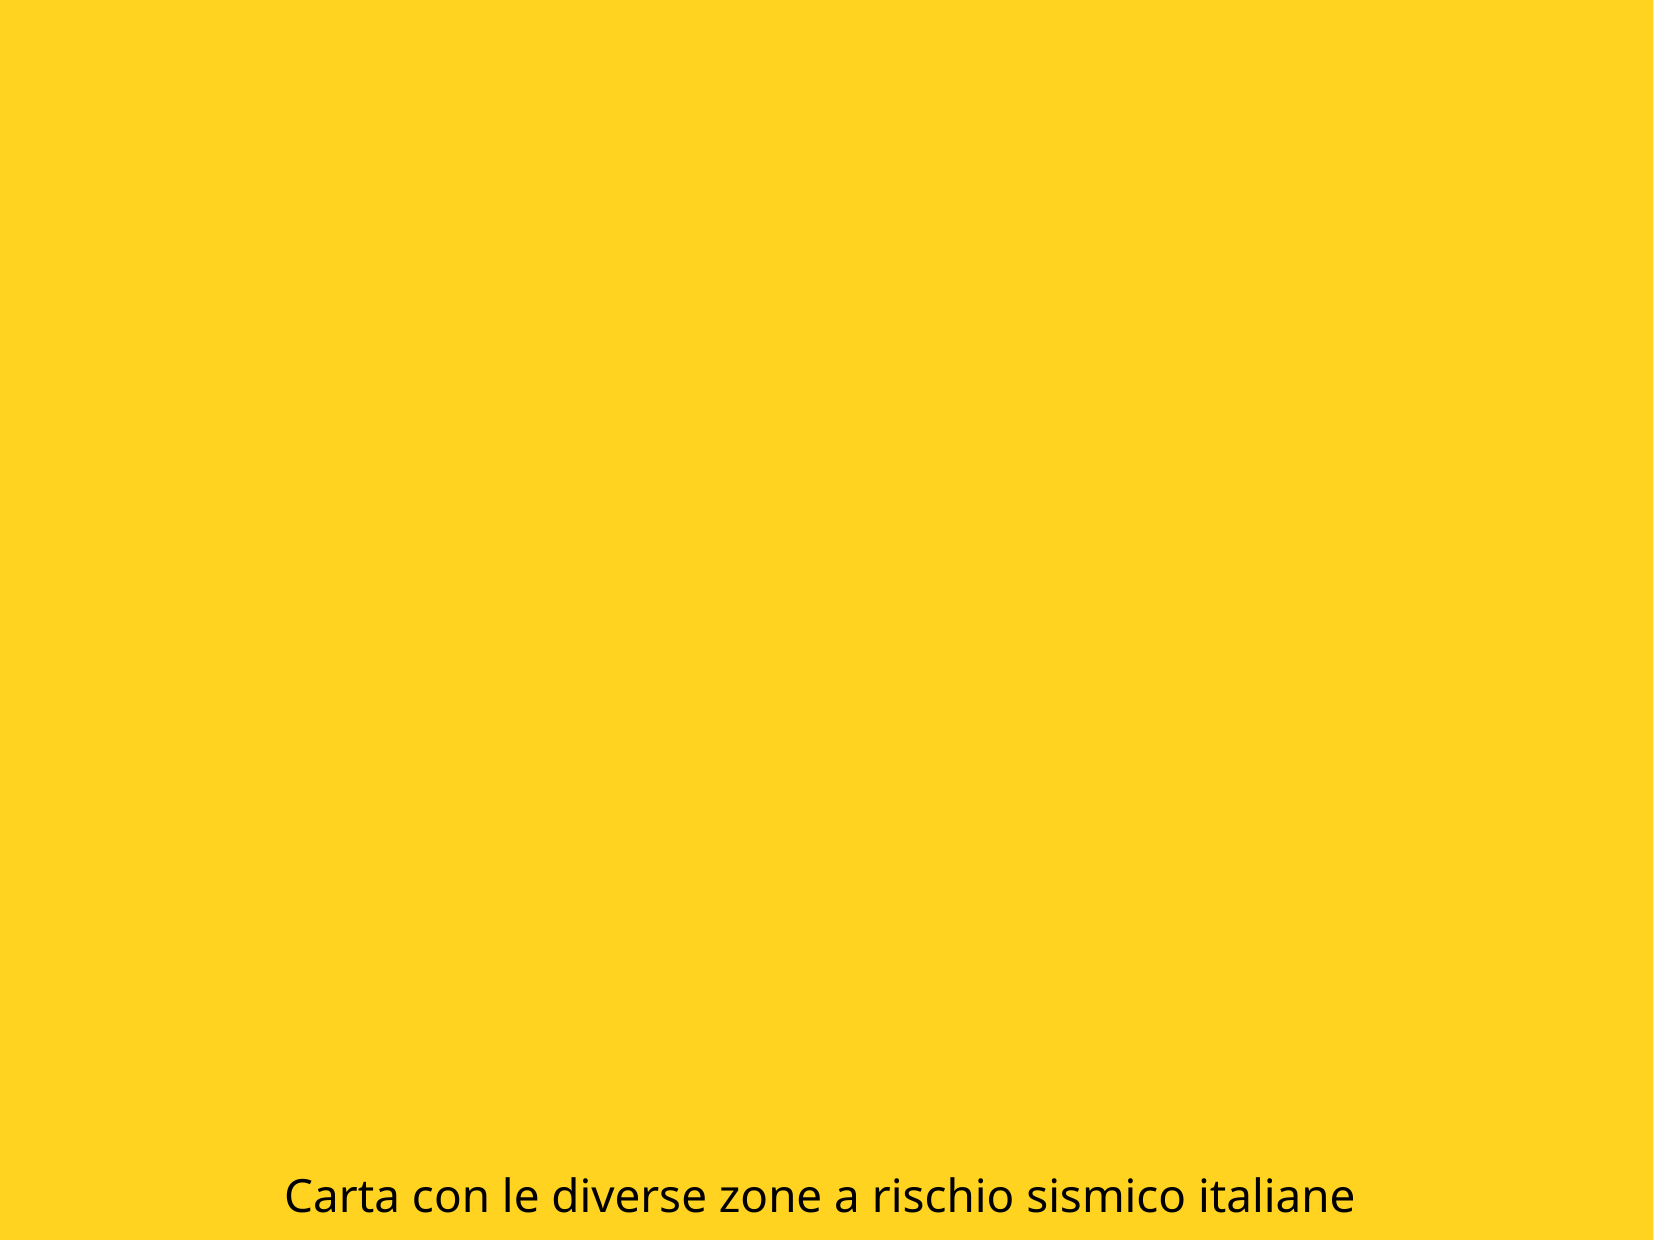

# Carta con le diverse zone a rischio sismico italiane